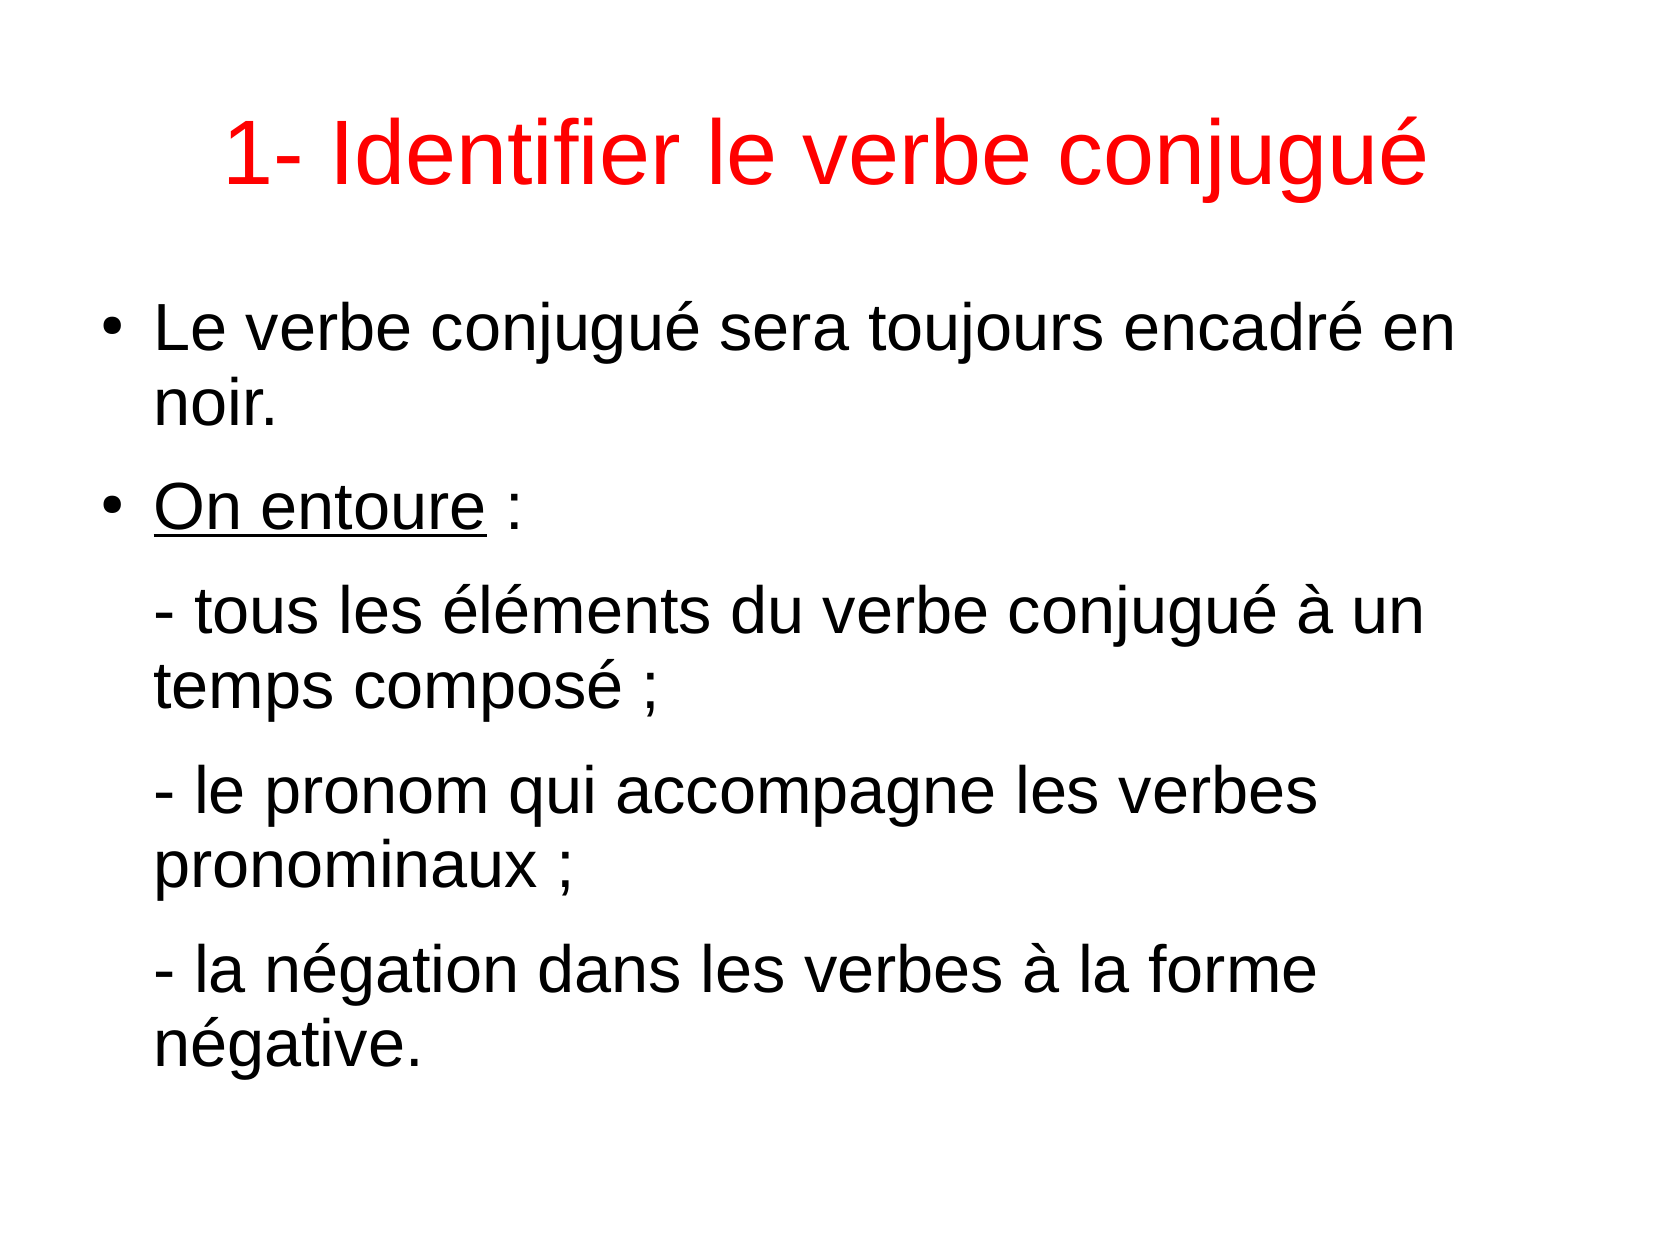

# 1- Identifier le verbe conjugué
Le verbe conjugué sera toujours encadré en noir.
On entoure :
- tous les éléments du verbe conjugué à un temps composé ;
- le pronom qui accompagne les verbes pronominaux ;
- la négation dans les verbes à la forme négative.